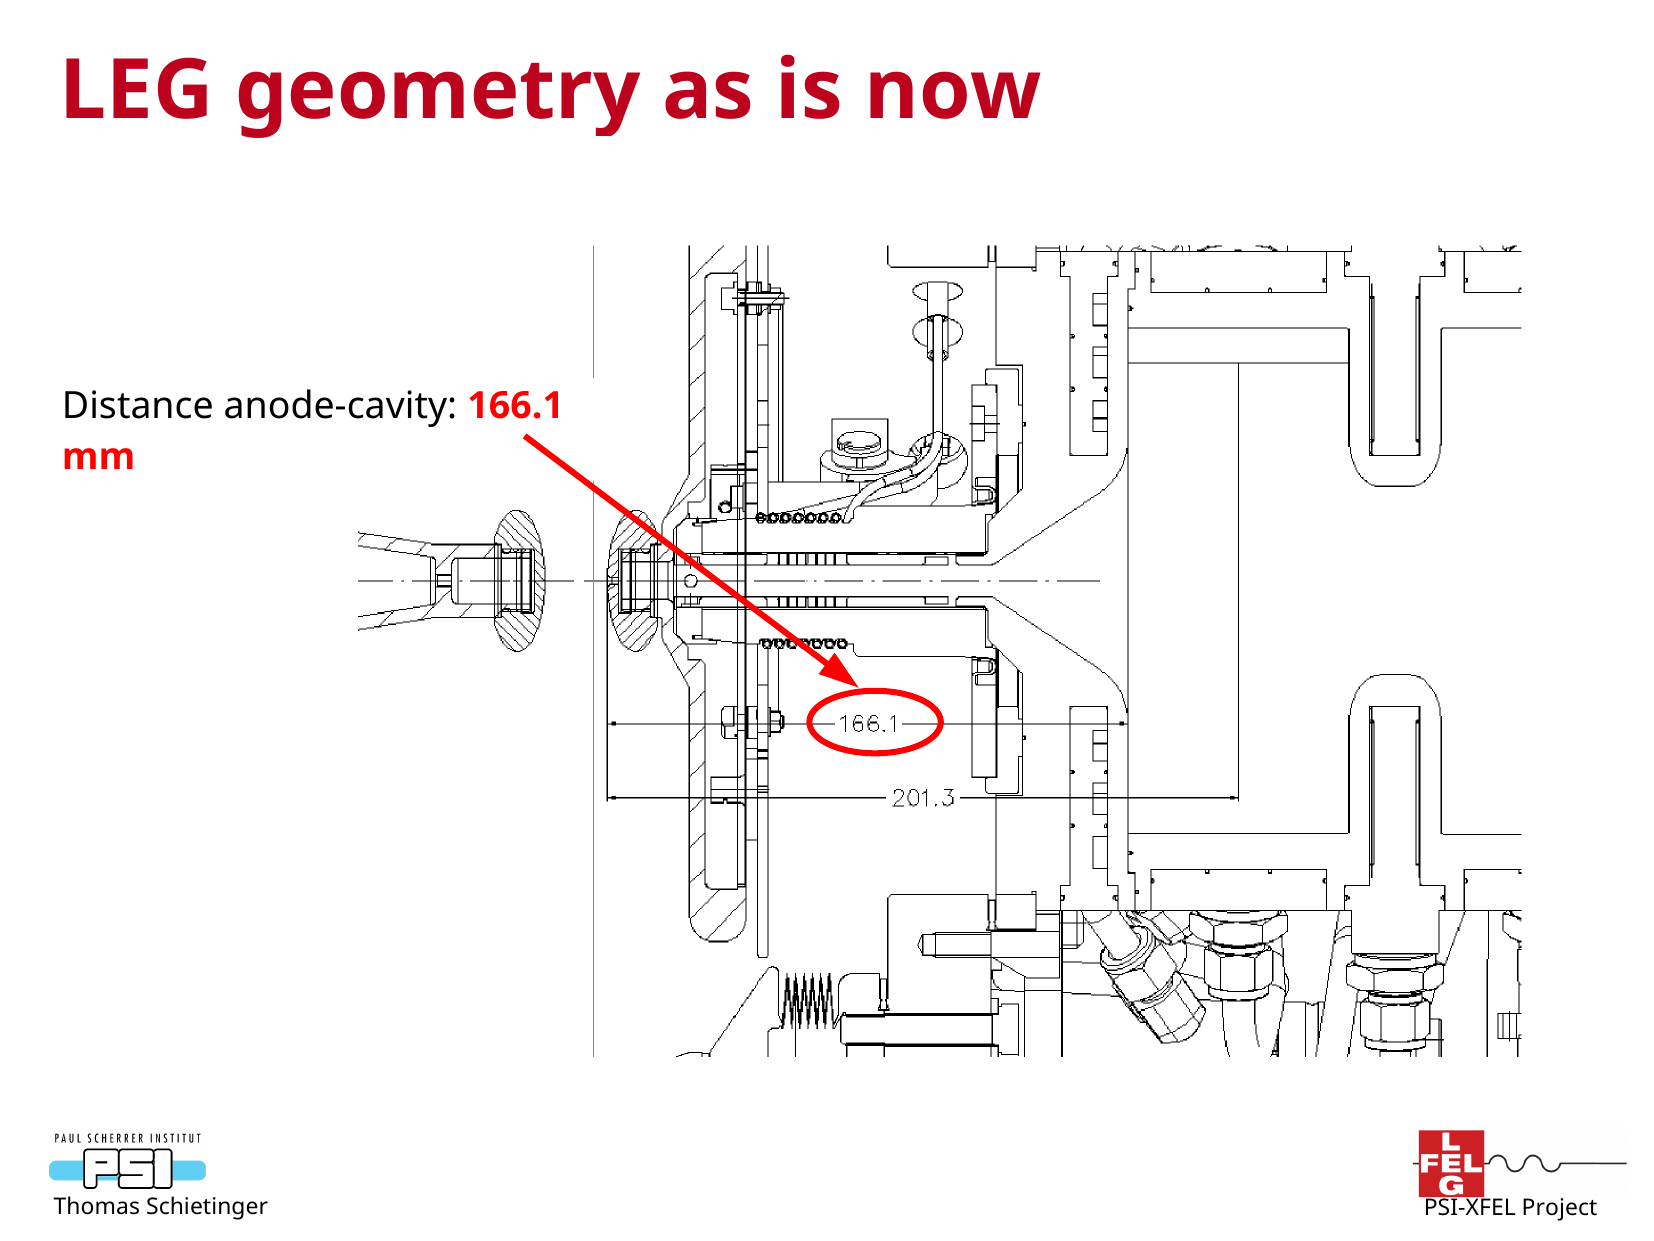

# LEG geometry as is now
Distance anode-cavity: 166.1 mm